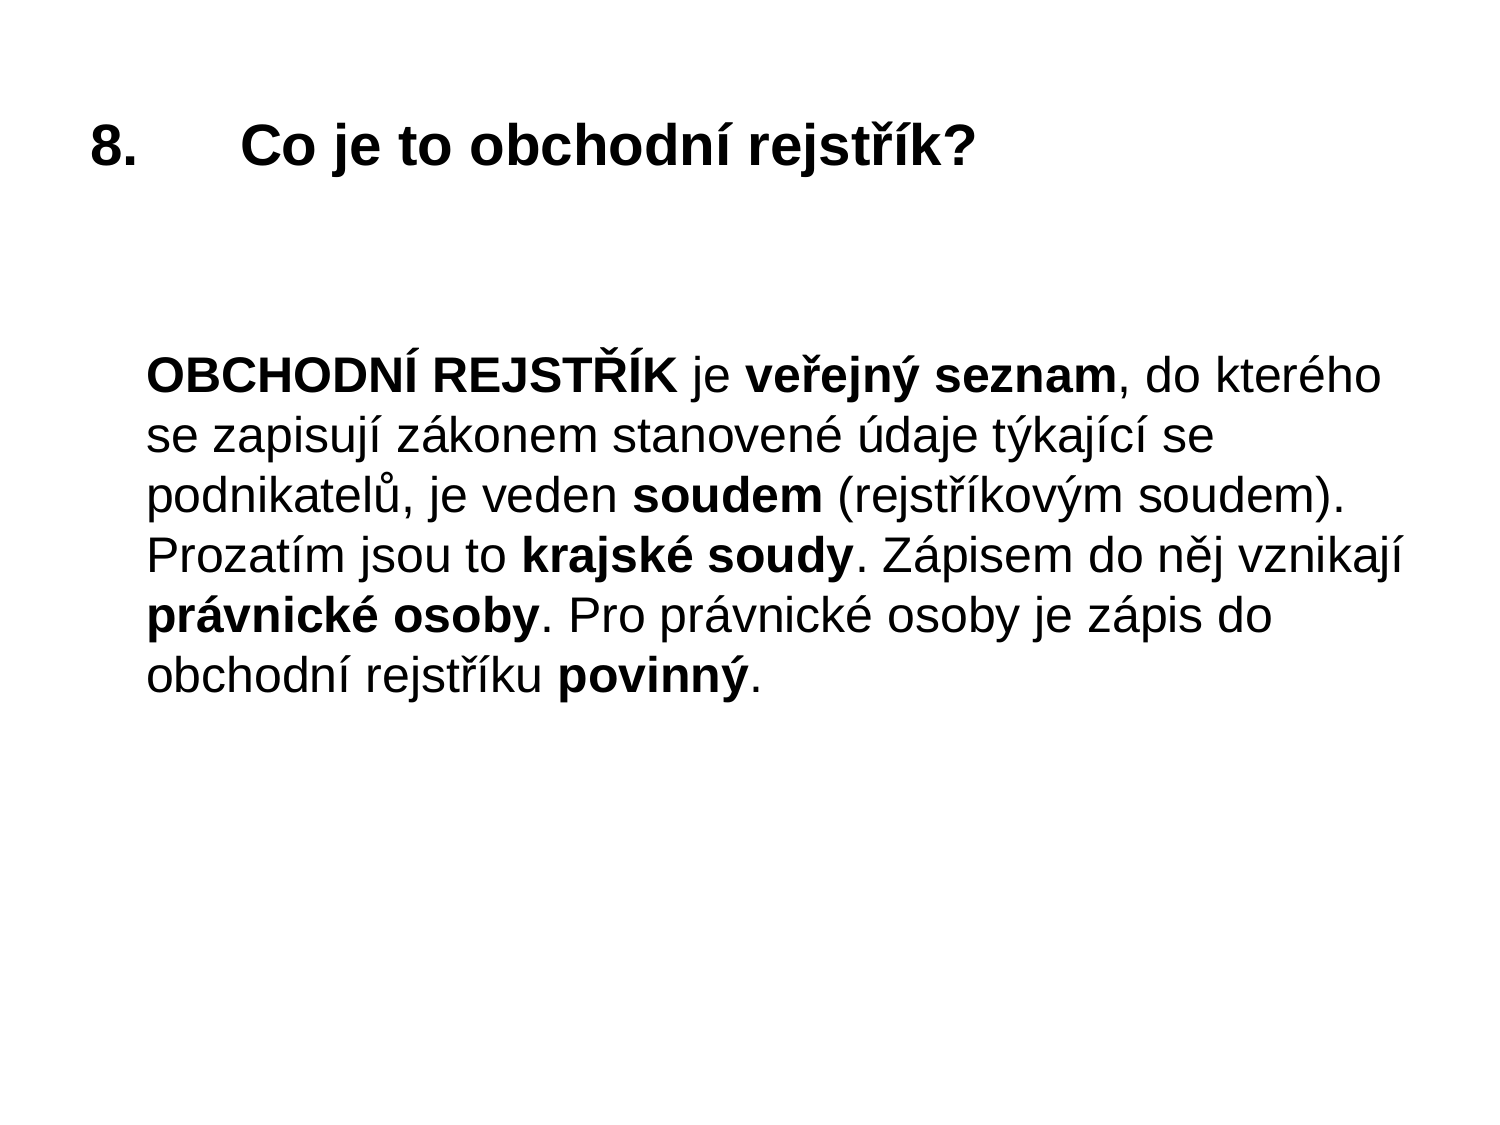

# 8.	Co je to obchodní rejstřík?
	OBCHODNÍ REJSTŘÍK je veřejný seznam, do kterého se zapisují zákonem stanovené údaje týkající se podnikatelů, je veden soudem (rejstříkovým soudem). Prozatím jsou to krajské soudy. Zápisem do něj vznikají právnické osoby. Pro právnické osoby je zápis do obchodní rejstříku povinný.